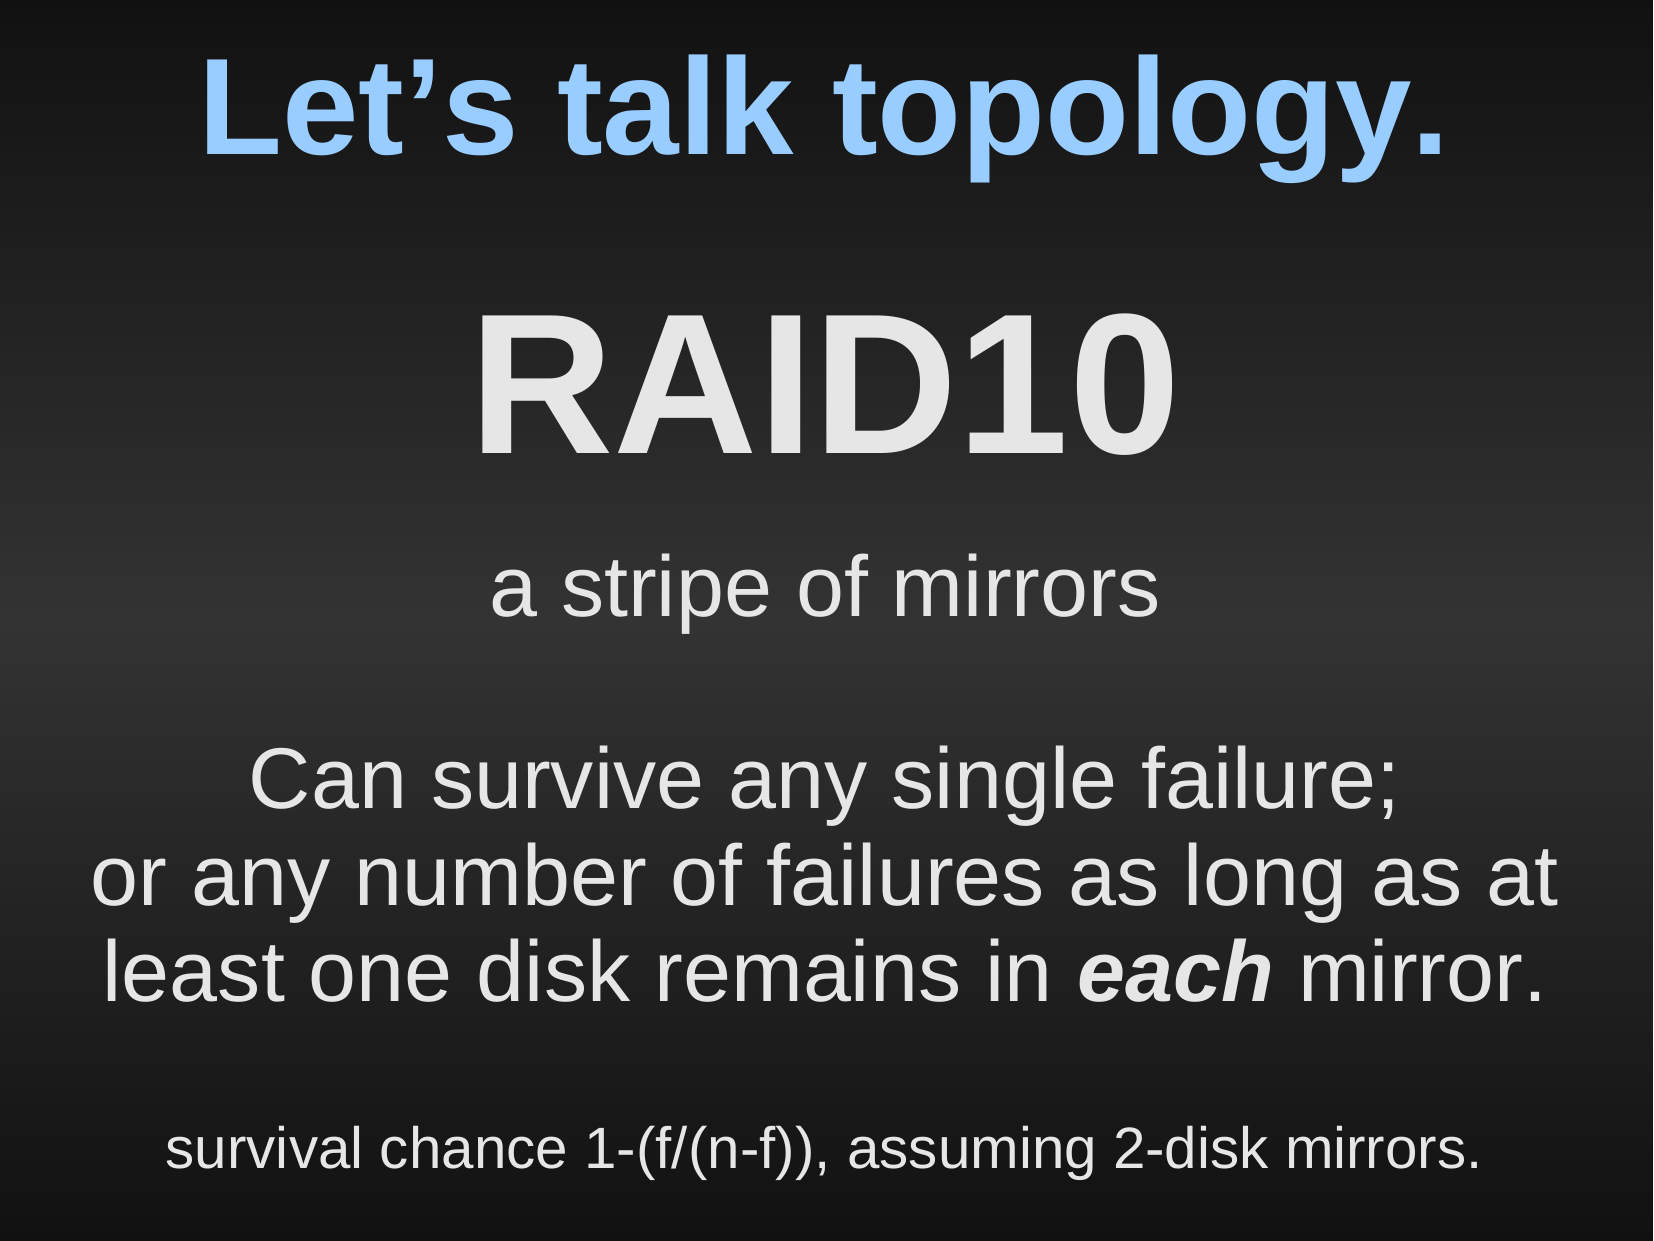

# Let’s talk topology.
RAID10
a stripe of mirrors
Can survive any single failure;
or any number of failures as long as at least one disk remains in each mirror.
survival chance 1-(f/(n-f)), assuming 2-disk mirrors.